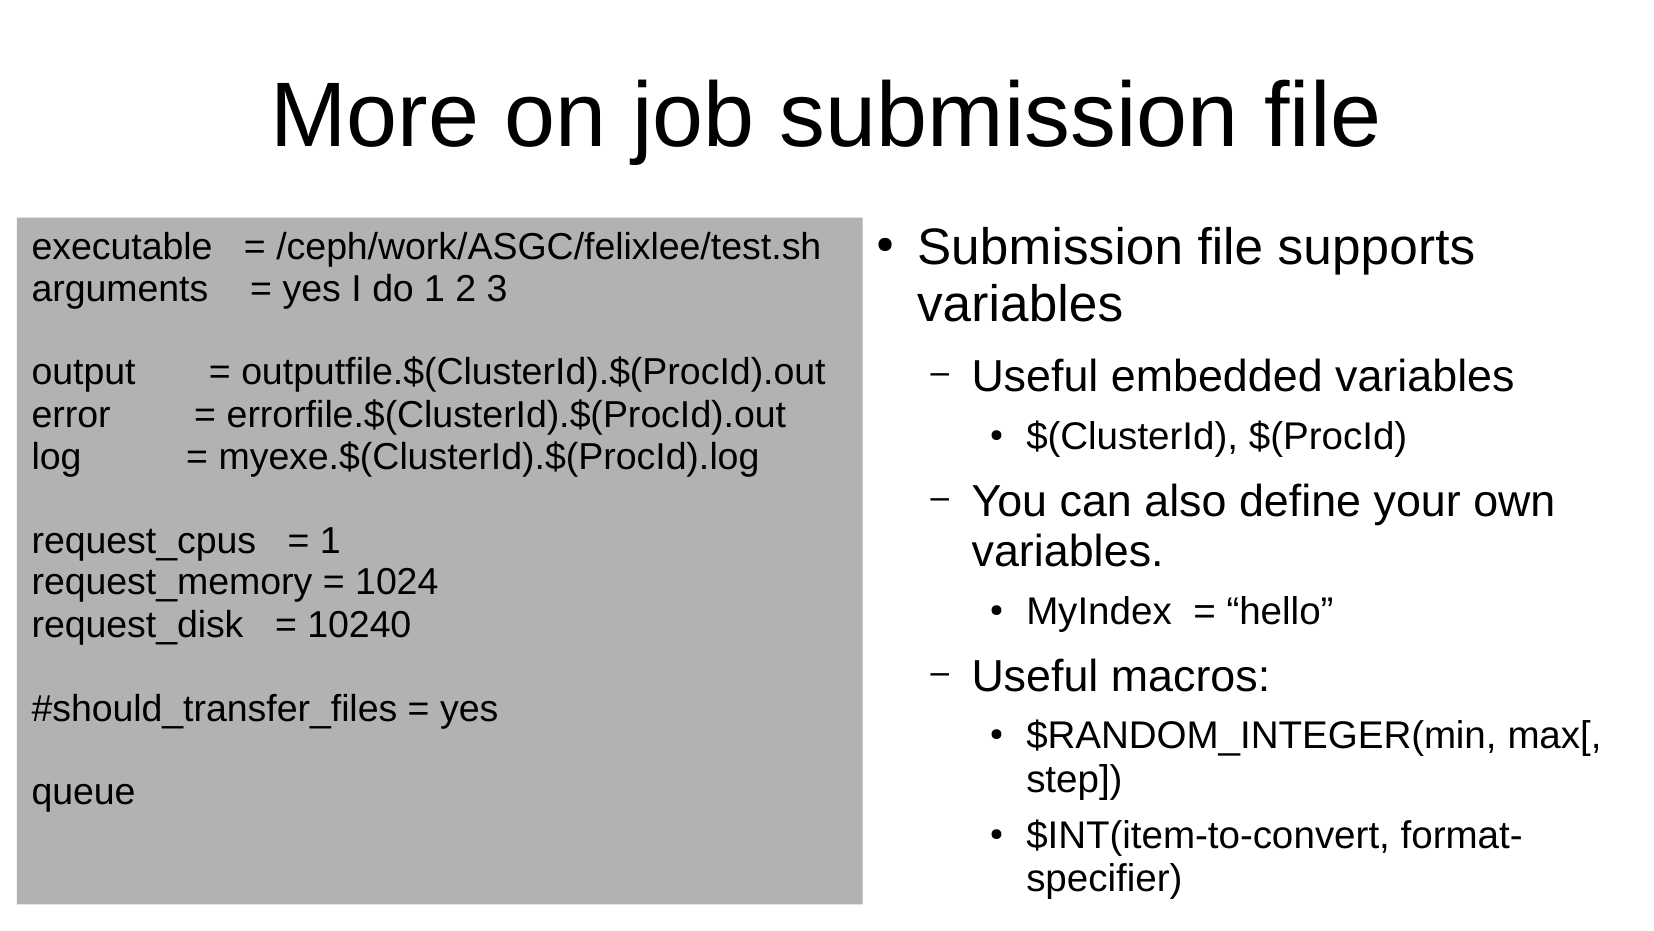

# More on job submission file
Submission file supports variables
Useful embedded variables
$(ClusterId), $(ProcId)
You can also define your own variables.
MyIndex = “hello”
Useful macros:
$RANDOM_INTEGER(min, max[, step])
$INT(item-to-convert, format-specifier)
executable = /ceph/work/ASGC/felixlee/test.sh
arguments = yes I do 1 2 3
output = outputfile.$(ClusterId).$(ProcId).out
error = errorfile.$(ClusterId).$(ProcId).out
log = myexe.$(ClusterId).$(ProcId).log
request_cpus = 1
request_memory = 1024
request_disk = 10240
#should_transfer_files = yes
queue